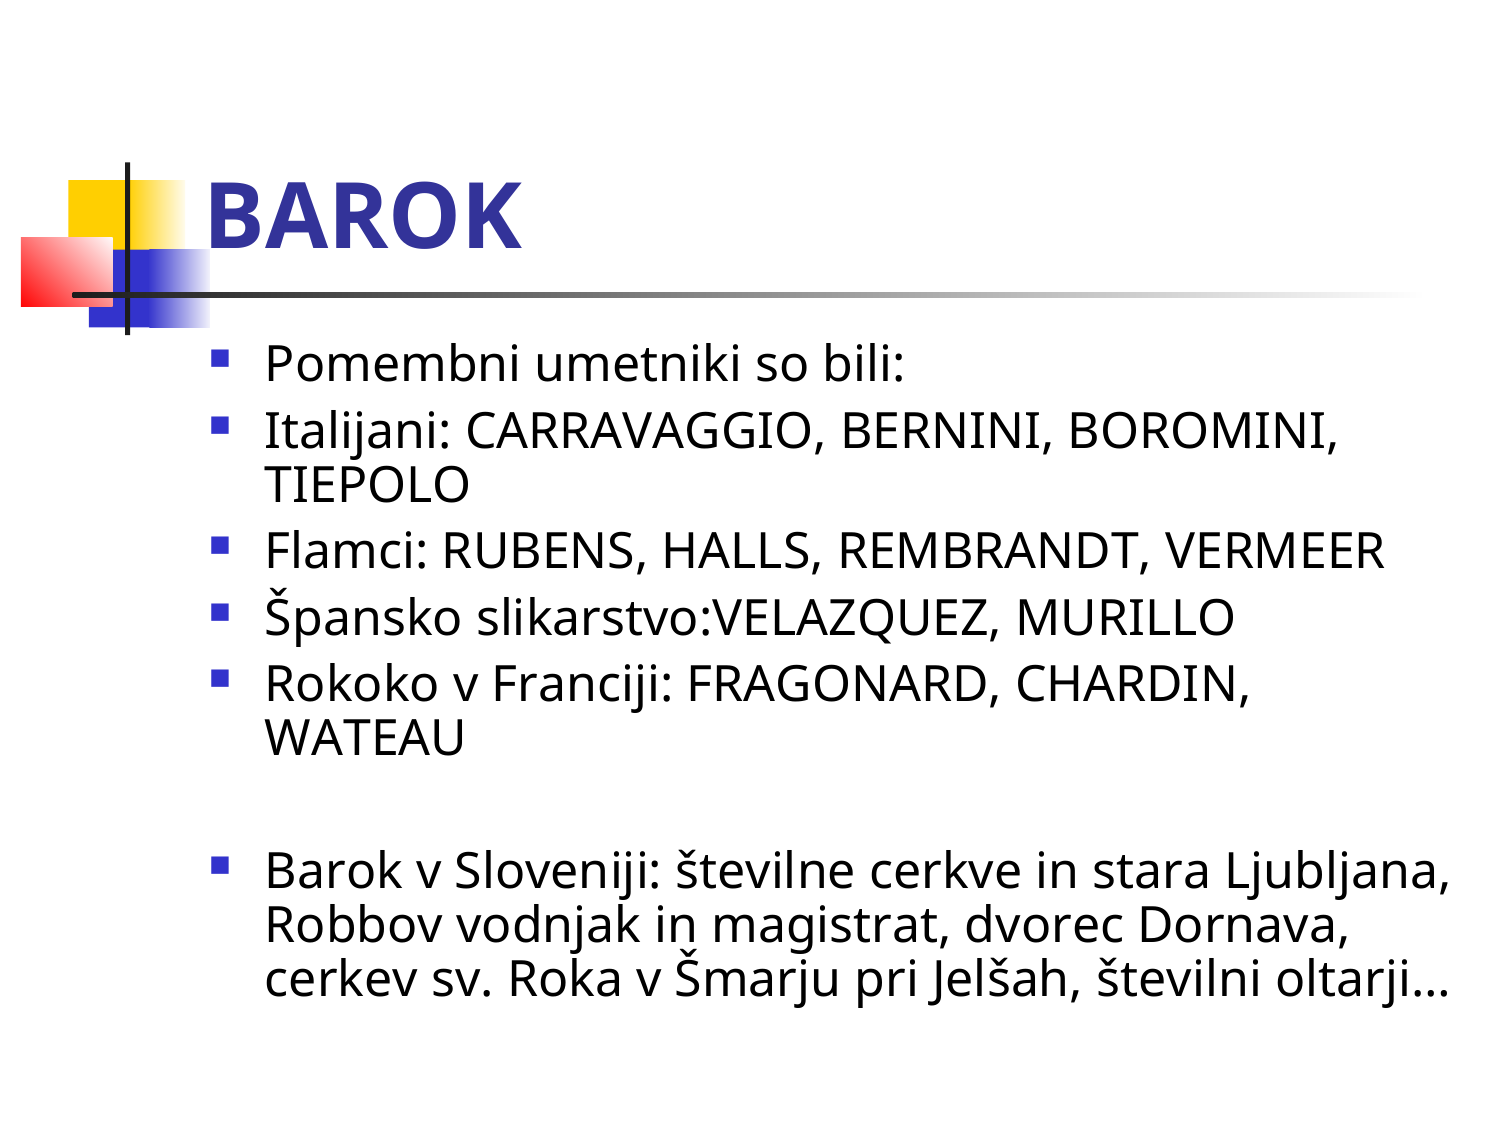

# BAROK
Pomembni umetniki so bili:
Italijani: CARRAVAGGIO, BERNINI, BOROMINI, TIEPOLO
Flamci: RUBENS, HALLS, REMBRANDT, VERMEER
Špansko slikarstvo:VELAZQUEZ, MURILLO
Rokoko v Franciji: FRAGONARD, CHARDIN, WATEAU
Barok v Sloveniji: številne cerkve in stara Ljubljana, Robbov vodnjak in magistrat, dvorec Dornava, cerkev sv. Roka v Šmarju pri Jelšah, številni oltarji…